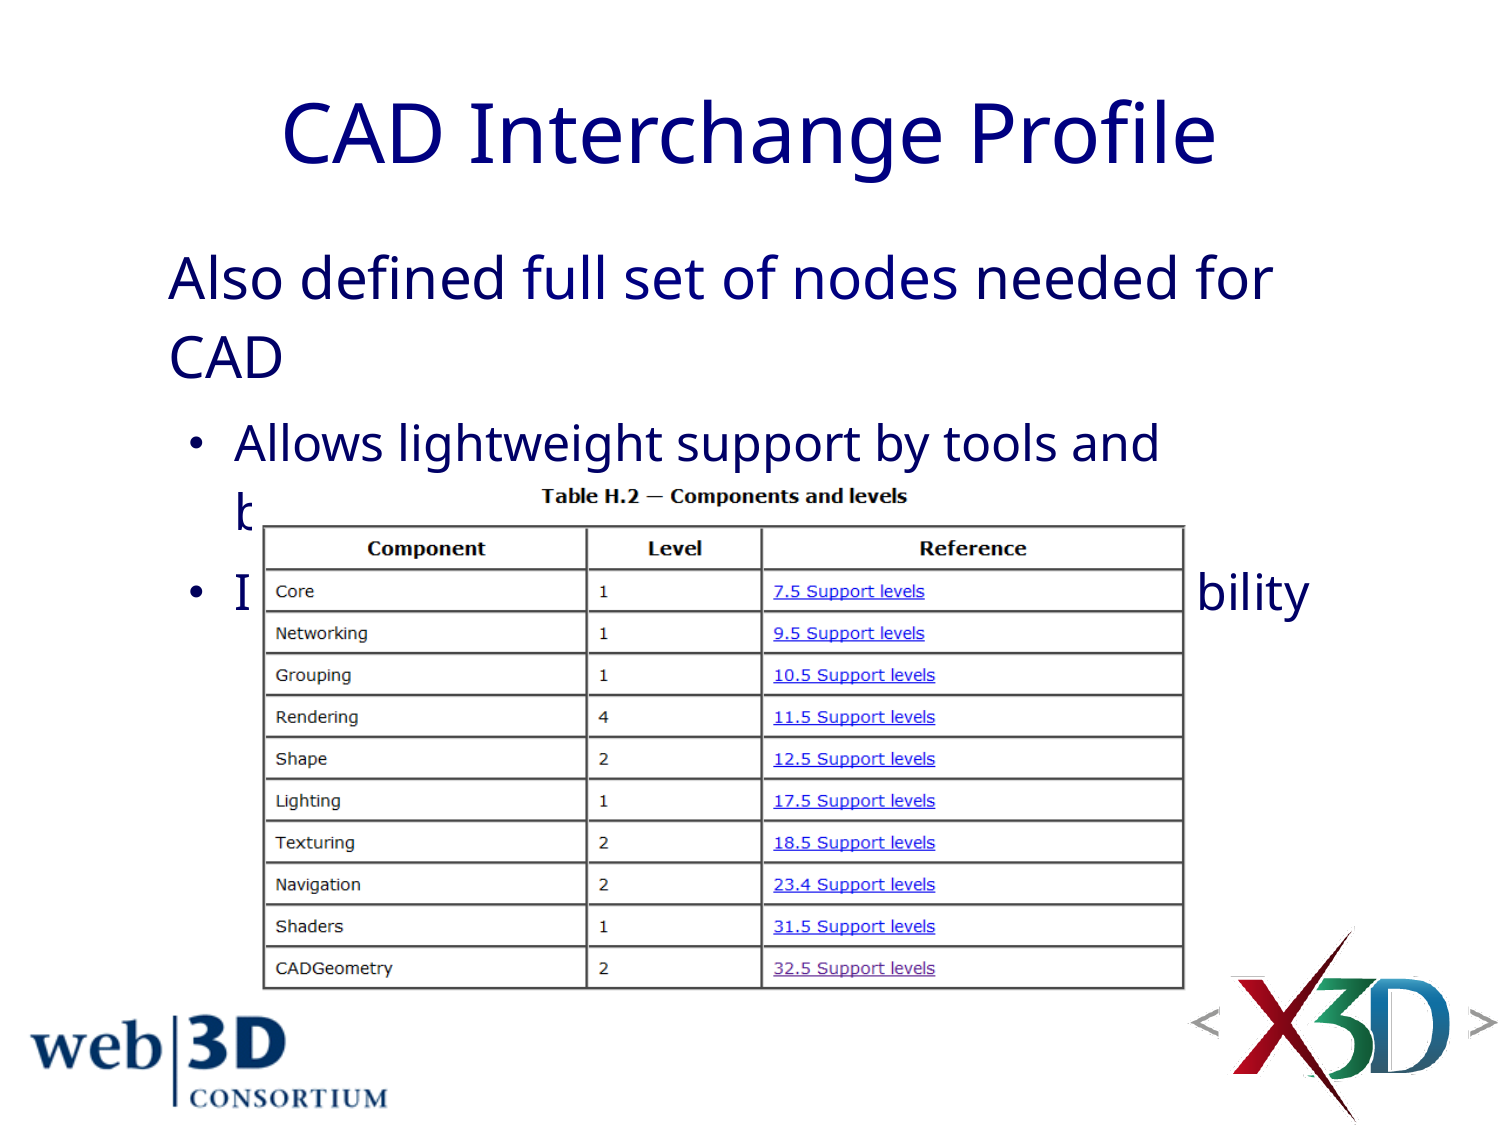

# CAD Interchange Profile
Also defined full set of nodes needed for CAD
Allows lightweight support by tools and browsers
Improve scene portability and interoperability